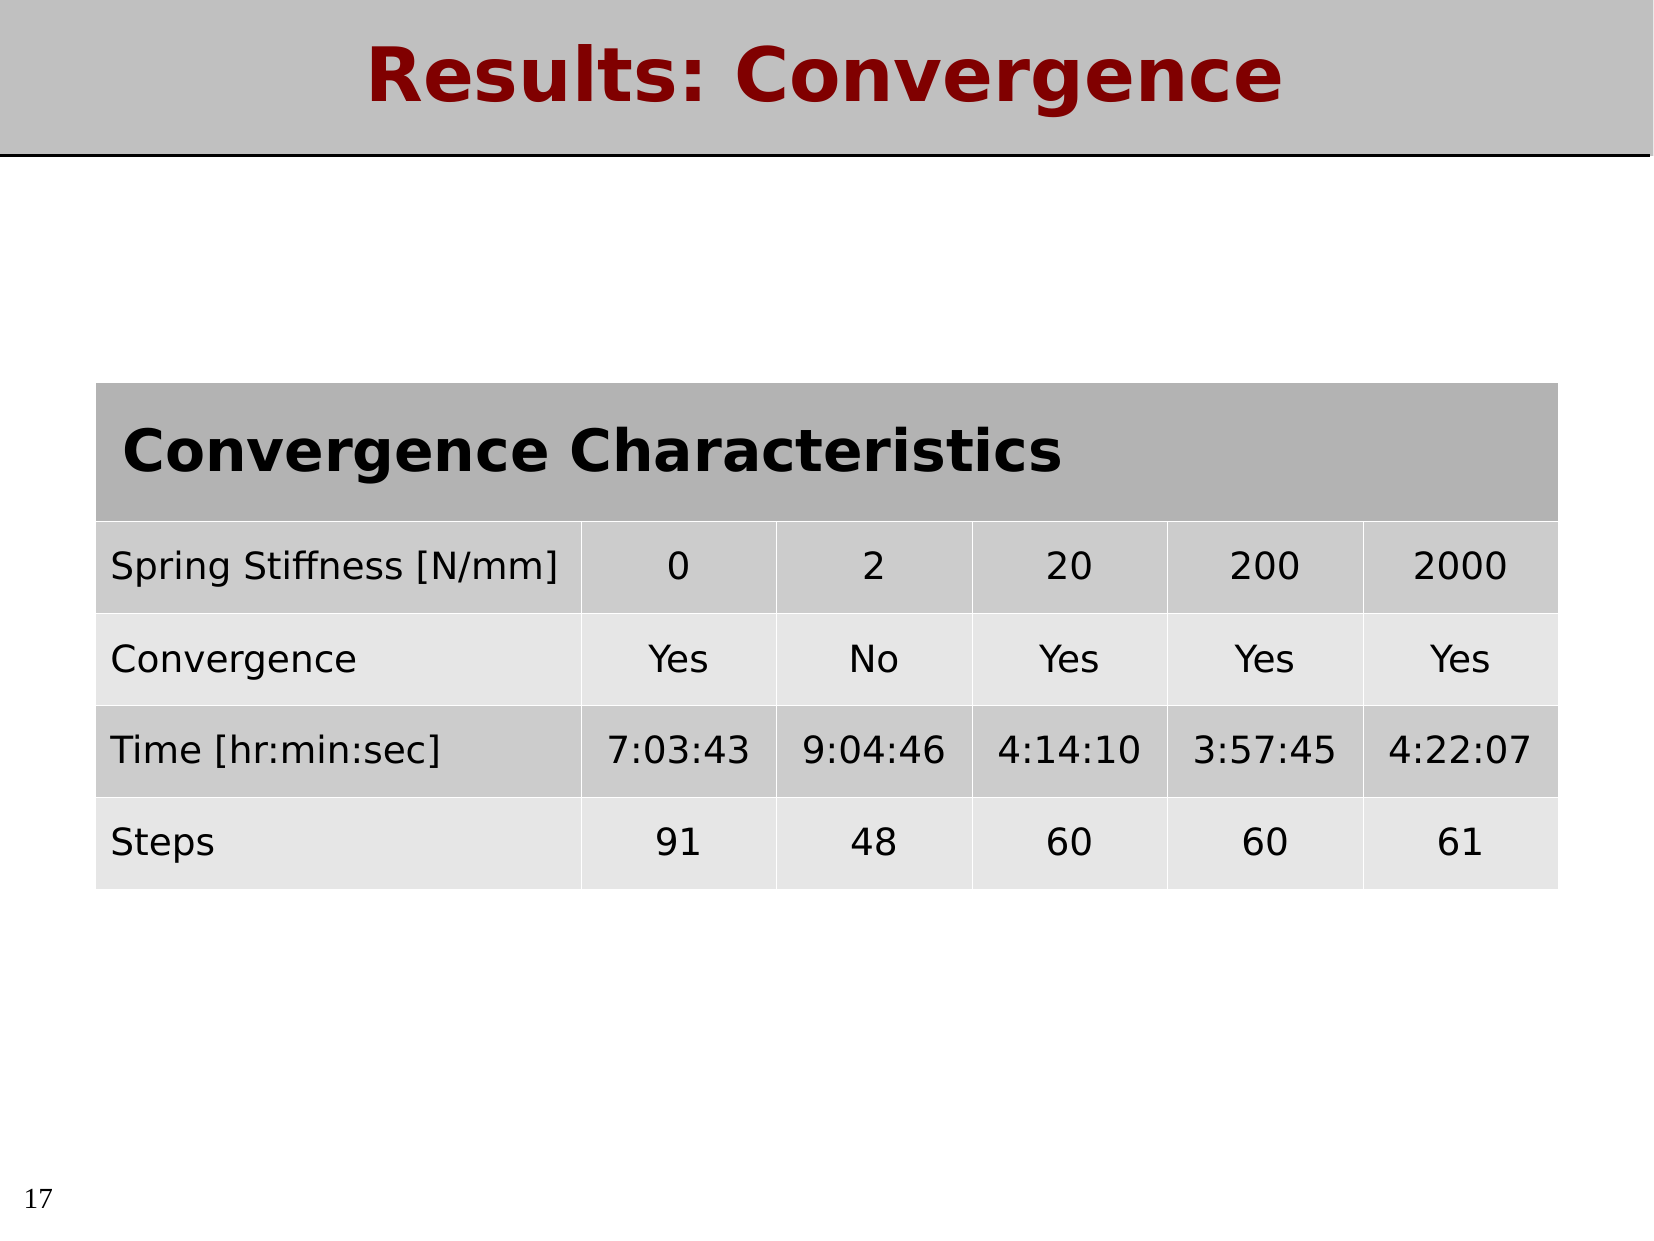

Results: Convergence
| Convergence Characteristics | | | | | |
| --- | --- | --- | --- | --- | --- |
| Spring Stiffness [N/mm] | 0 | 2 | 20 | 200 | 2000 |
| Convergence | Yes | No | Yes | Yes | Yes |
| Time [hr:min:sec] | 7:03:43 | 9:04:46 | 4:14:10 | 3:57:45 | 4:22:07 |
| Steps | 91 | 48 | 60 | 60 | 61 |